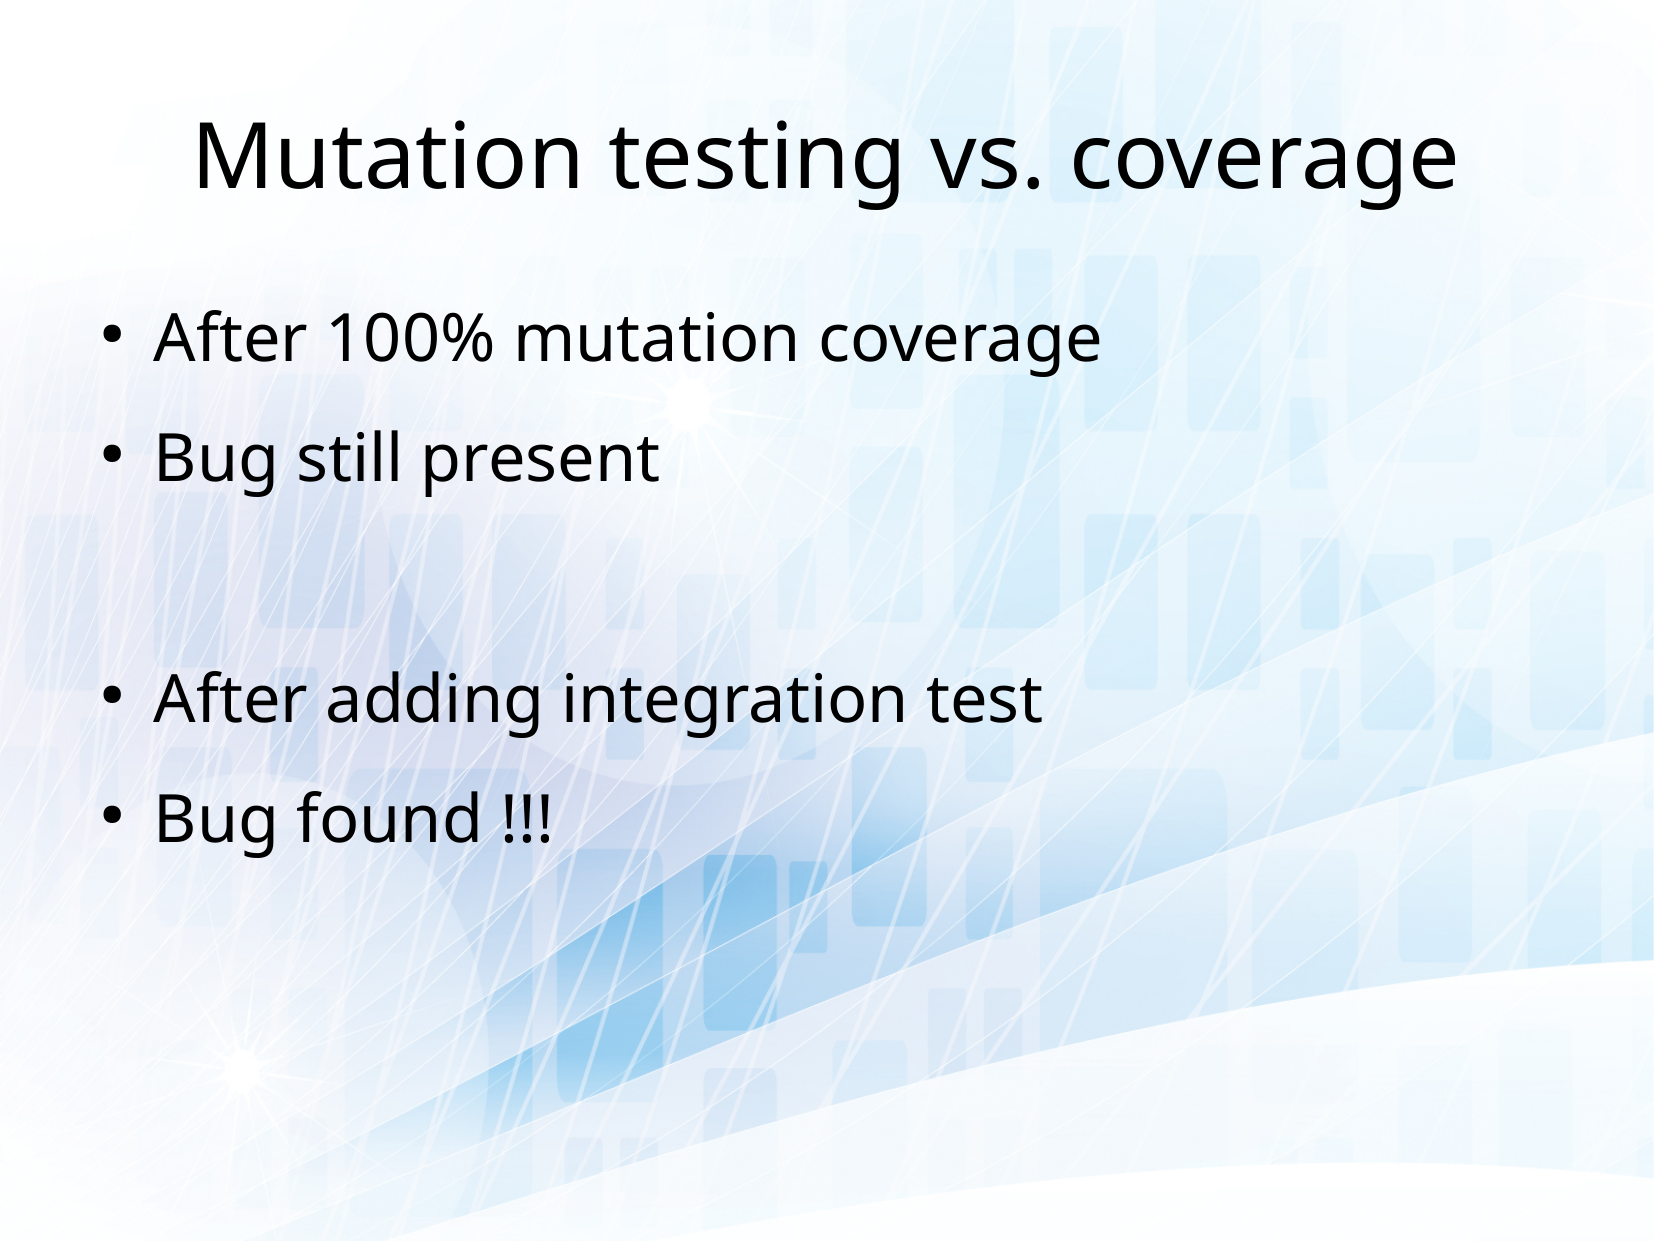

# Mutation testing vs. coverage
After 100% mutation coverage
Bug still present
After adding integration test
Bug found !!!